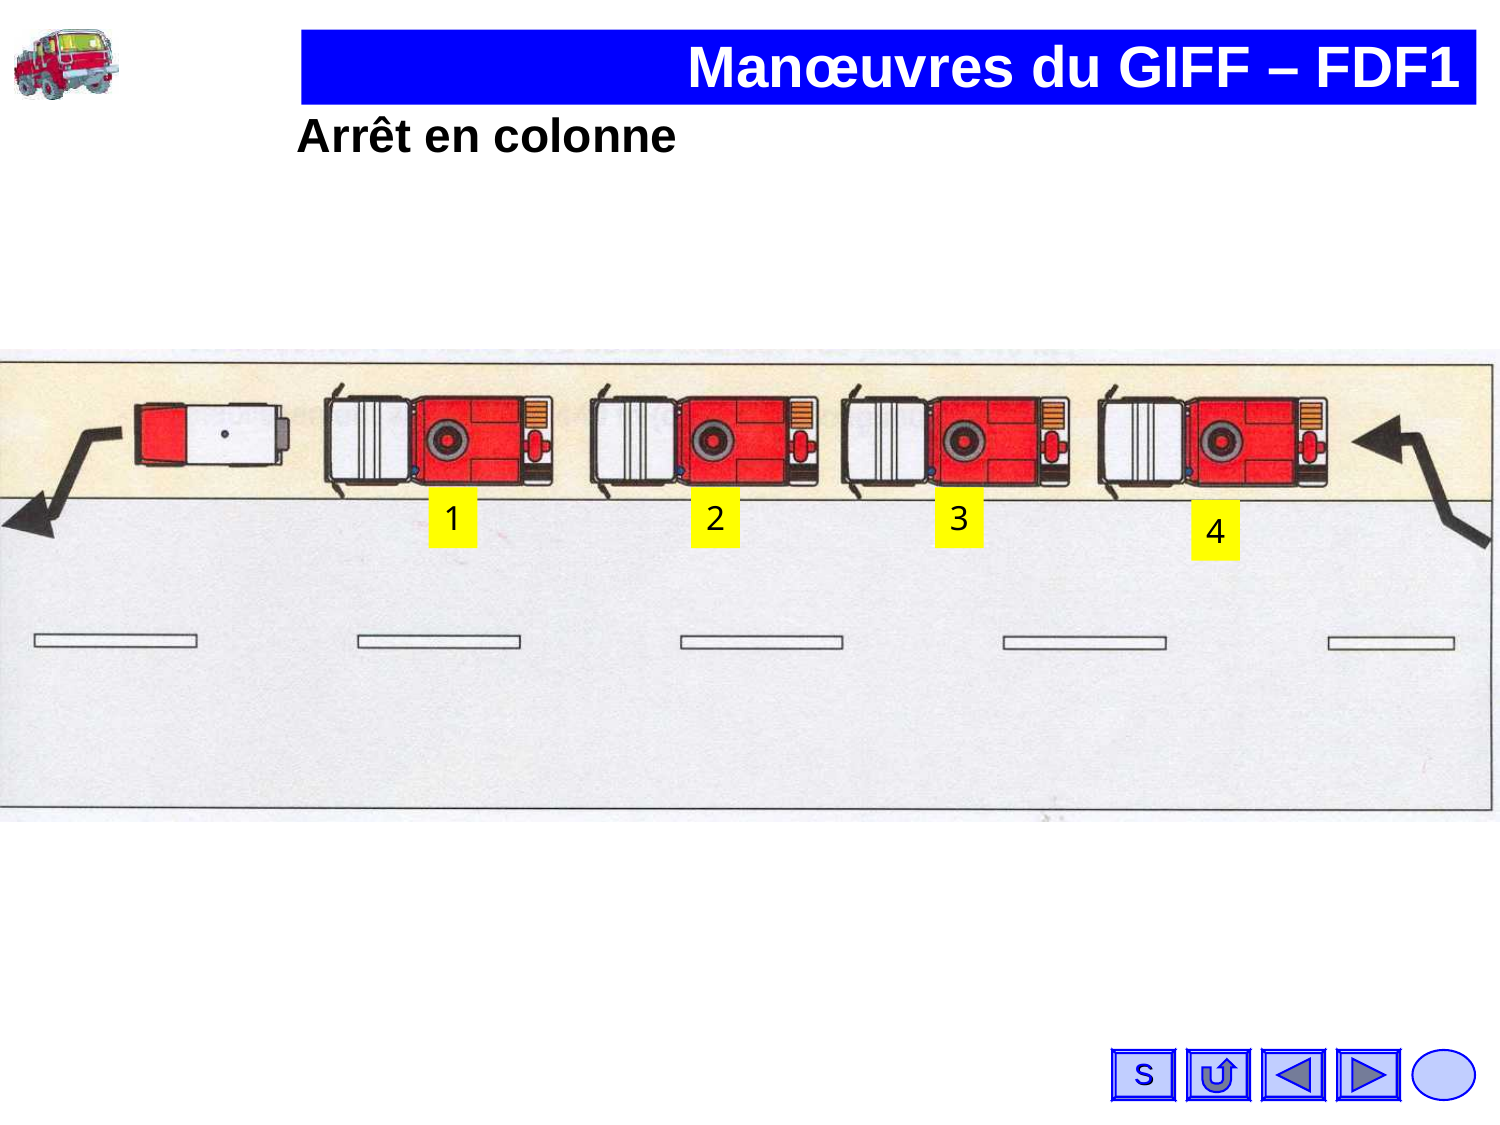

Manœuvres du GIFF – FDF1
Arrêt en colonne
1
2
3
4